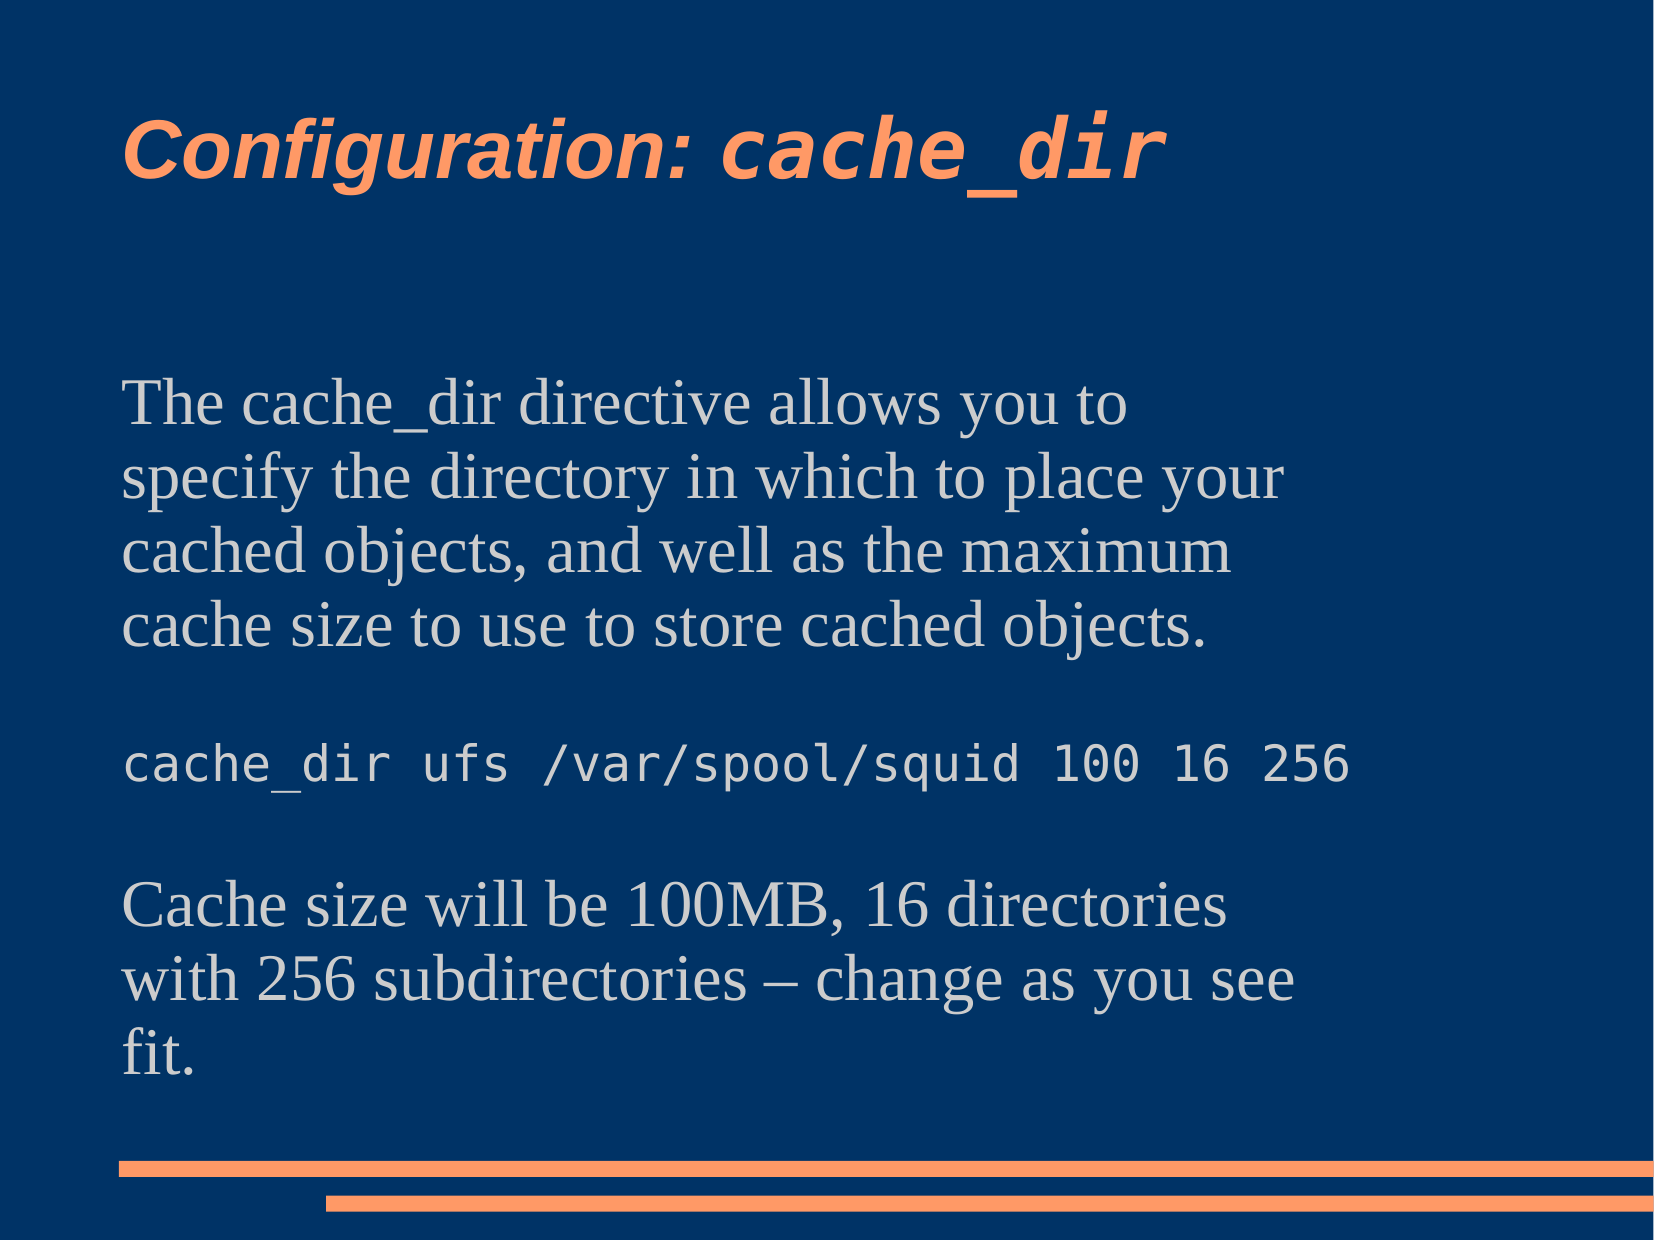

# Configuration: cache_dir
The cache_dir directive allows you to
specify the directory in which to place your
cached objects, and well as the maximum
cache size to use to store cached objects.
cache_dir ufs /var/spool/squid 100 16 256
Cache size will be 100MB, 16 directories
with 256 subdirectories – change as you see
fit.